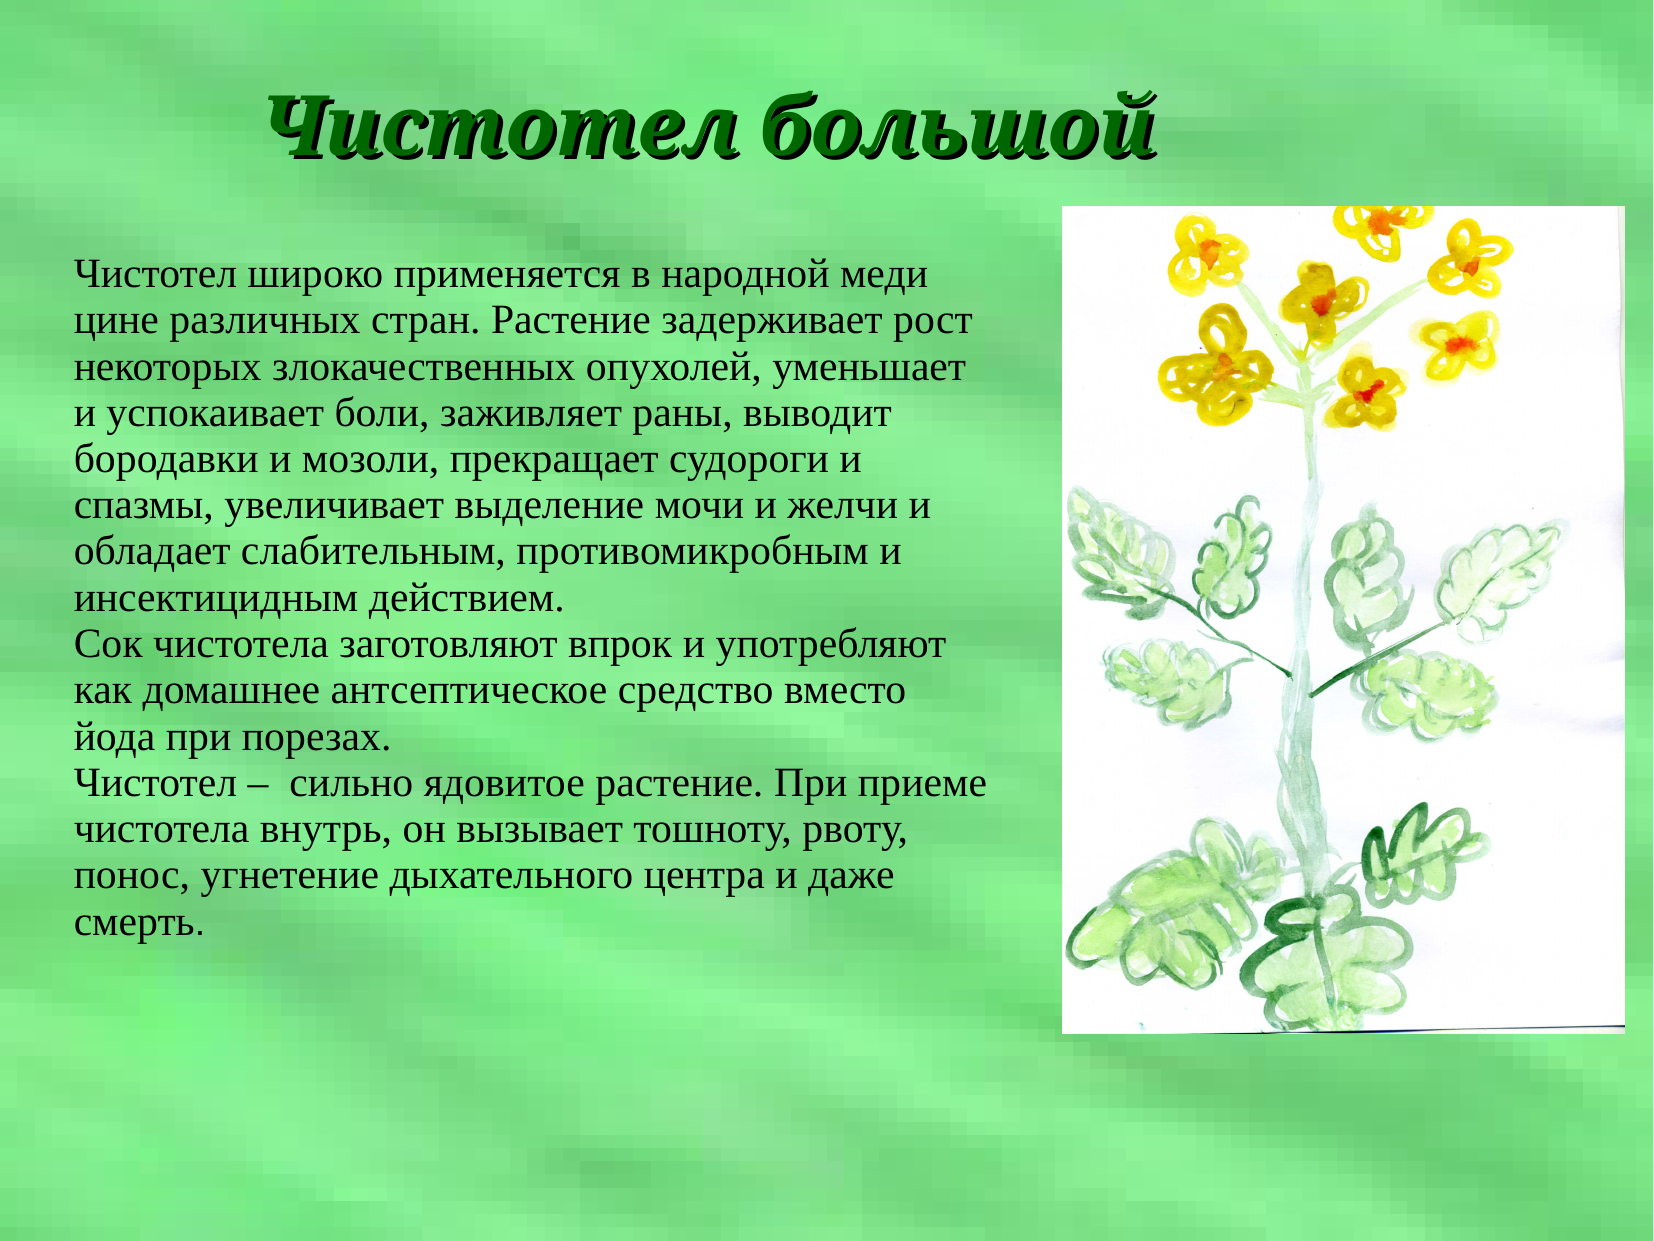

Чистотел большой
Чистотел широко применяется в народной меди­цине различных стран. Растение задерживает рост некоторых злокачественных опухолей, уменьшает и успокаивает боли, заживляет раны, выводит бородавки и мозоли, прекращает судороги и спазмы, увеличивает выделение мочи и желчи и обладает слабительным, противомикробным и инсектицидным действием.
Сок чистотела заготовляют впрок и употребляют как домашнее антсептическое средство вместо йода при порезах.
Чистотел – сильно ядовитое растение. При приеме чистотела внутрь, он вызывает тошноту, рвоту, понос, угнетение дыхательного центра и даже смерть.